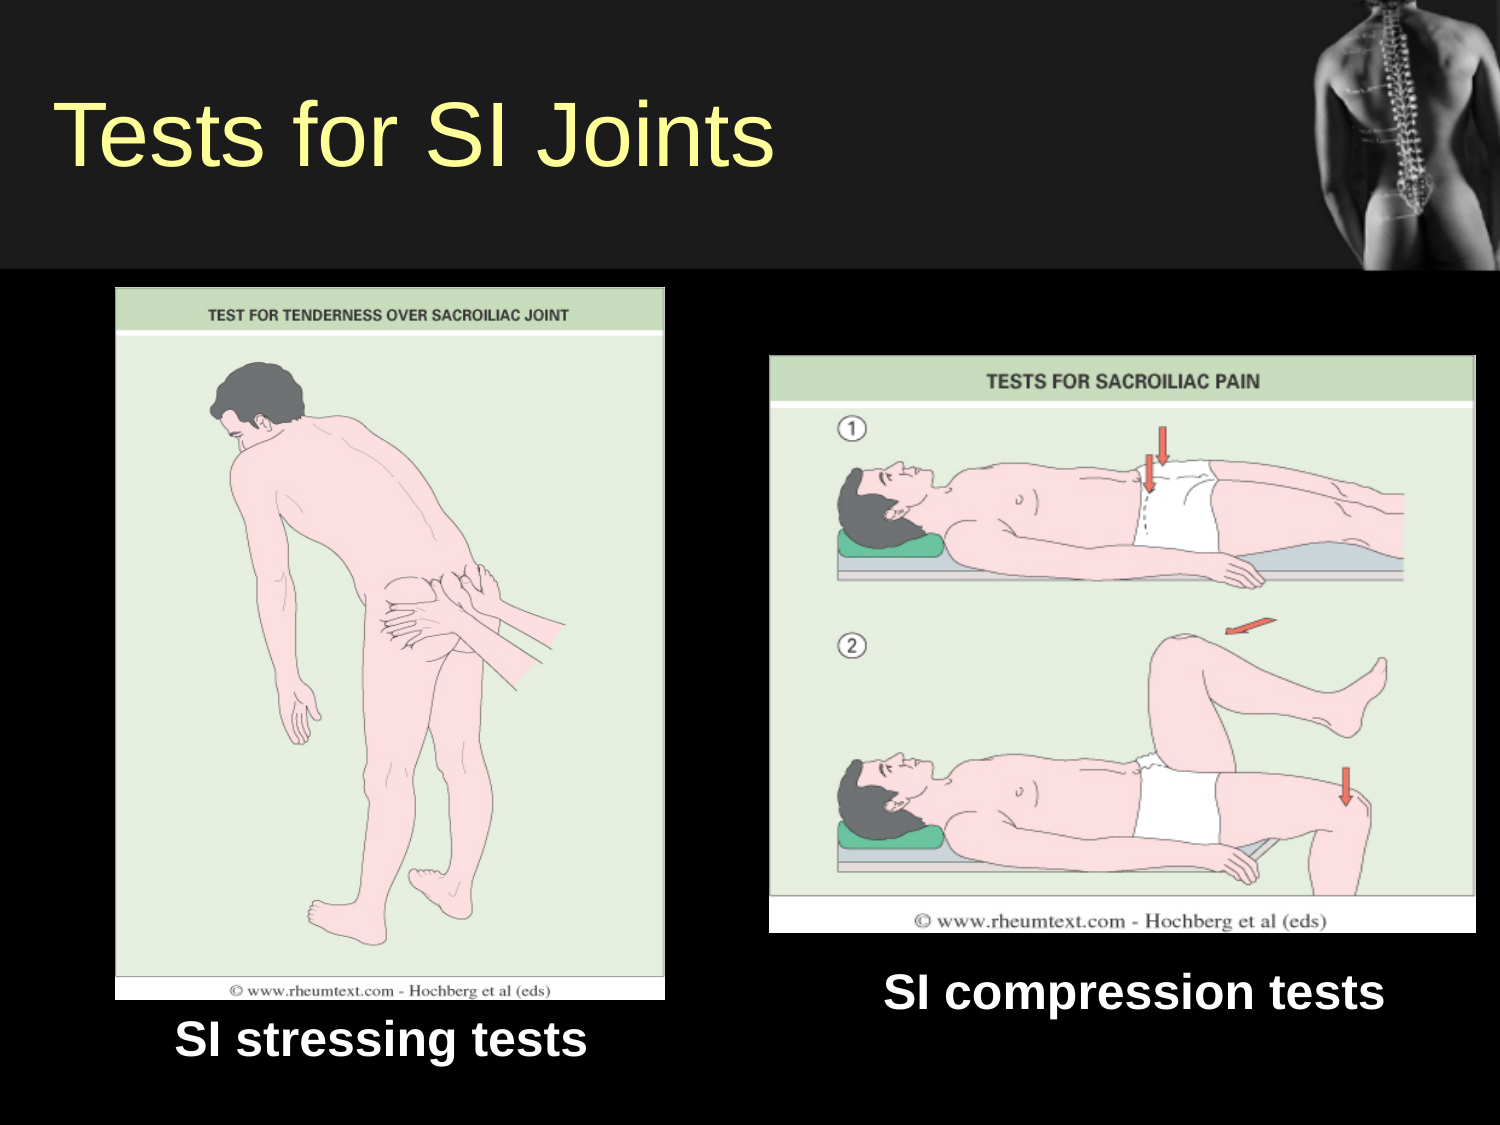

# Tests for SI Joints
SI compression tests
SI stressing tests